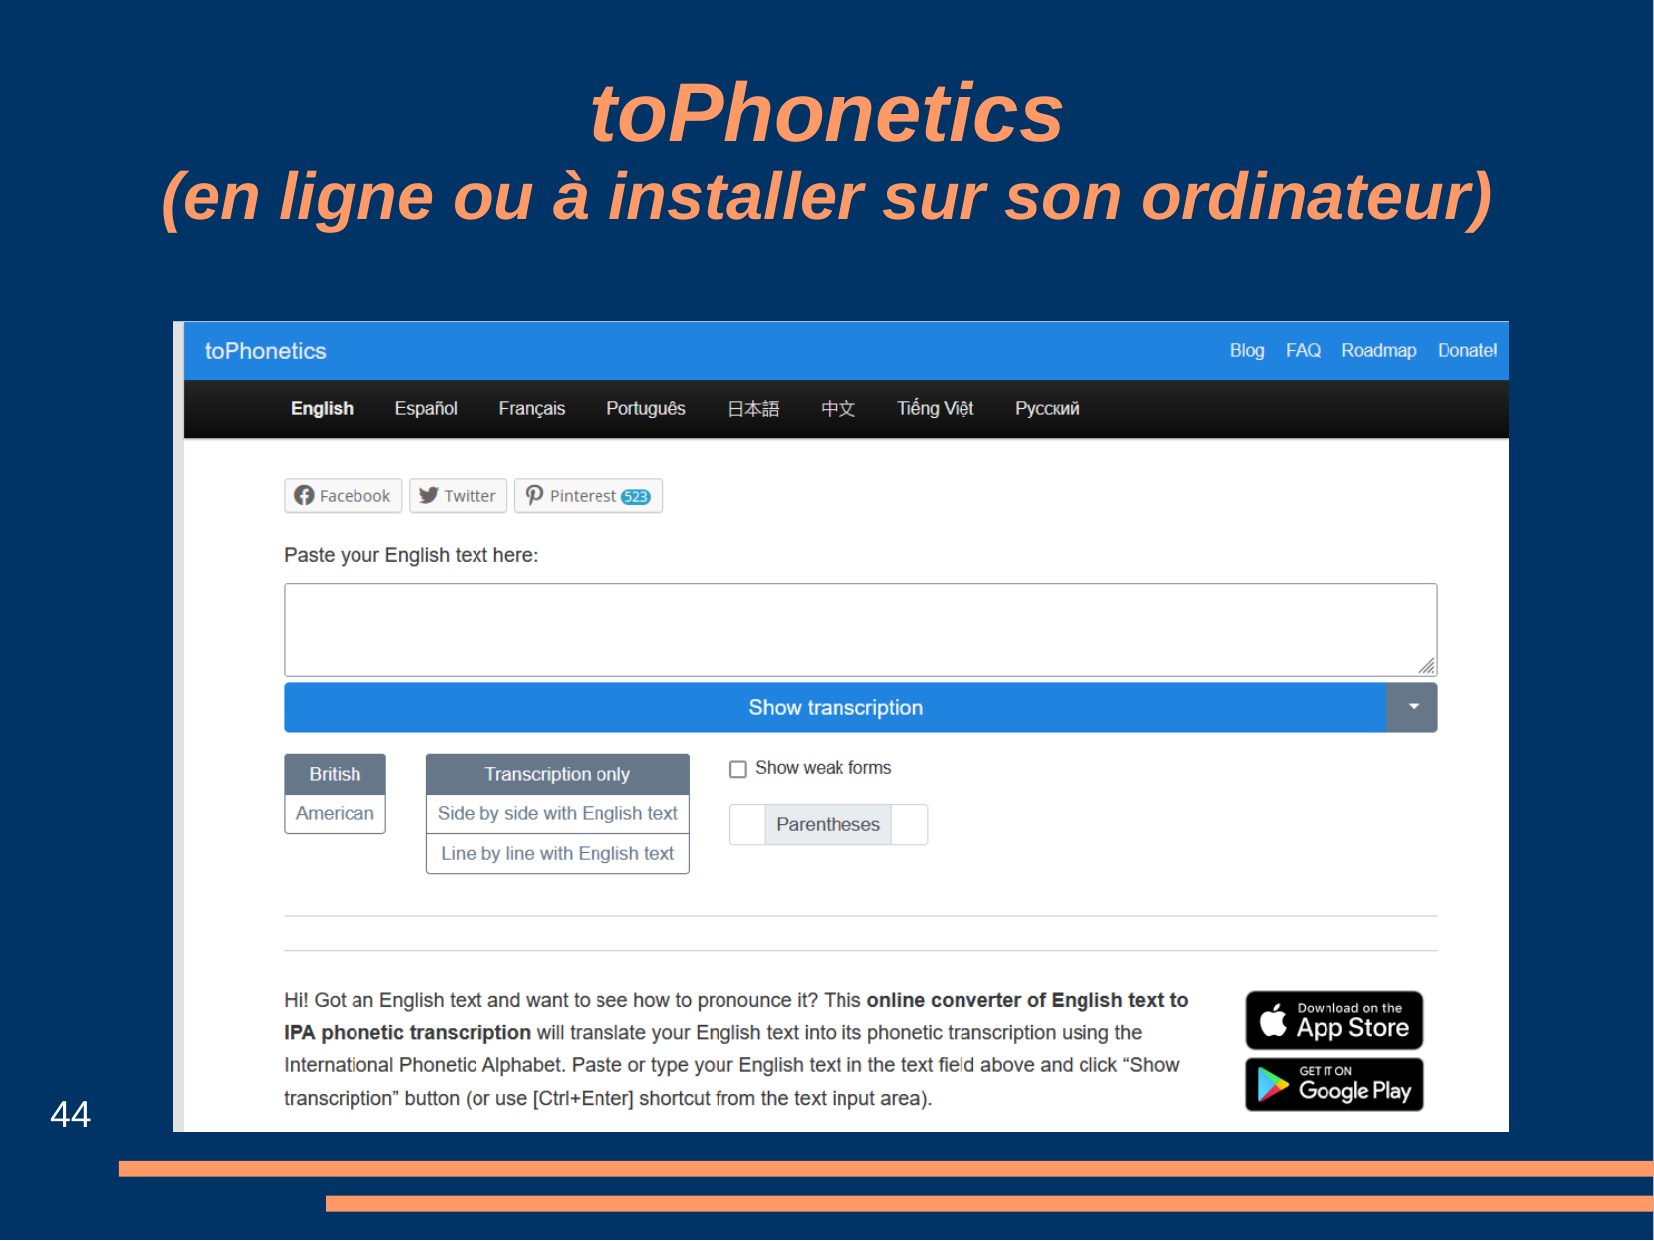

# toPhonetics (en ligne ou à installer sur son ordinateur)